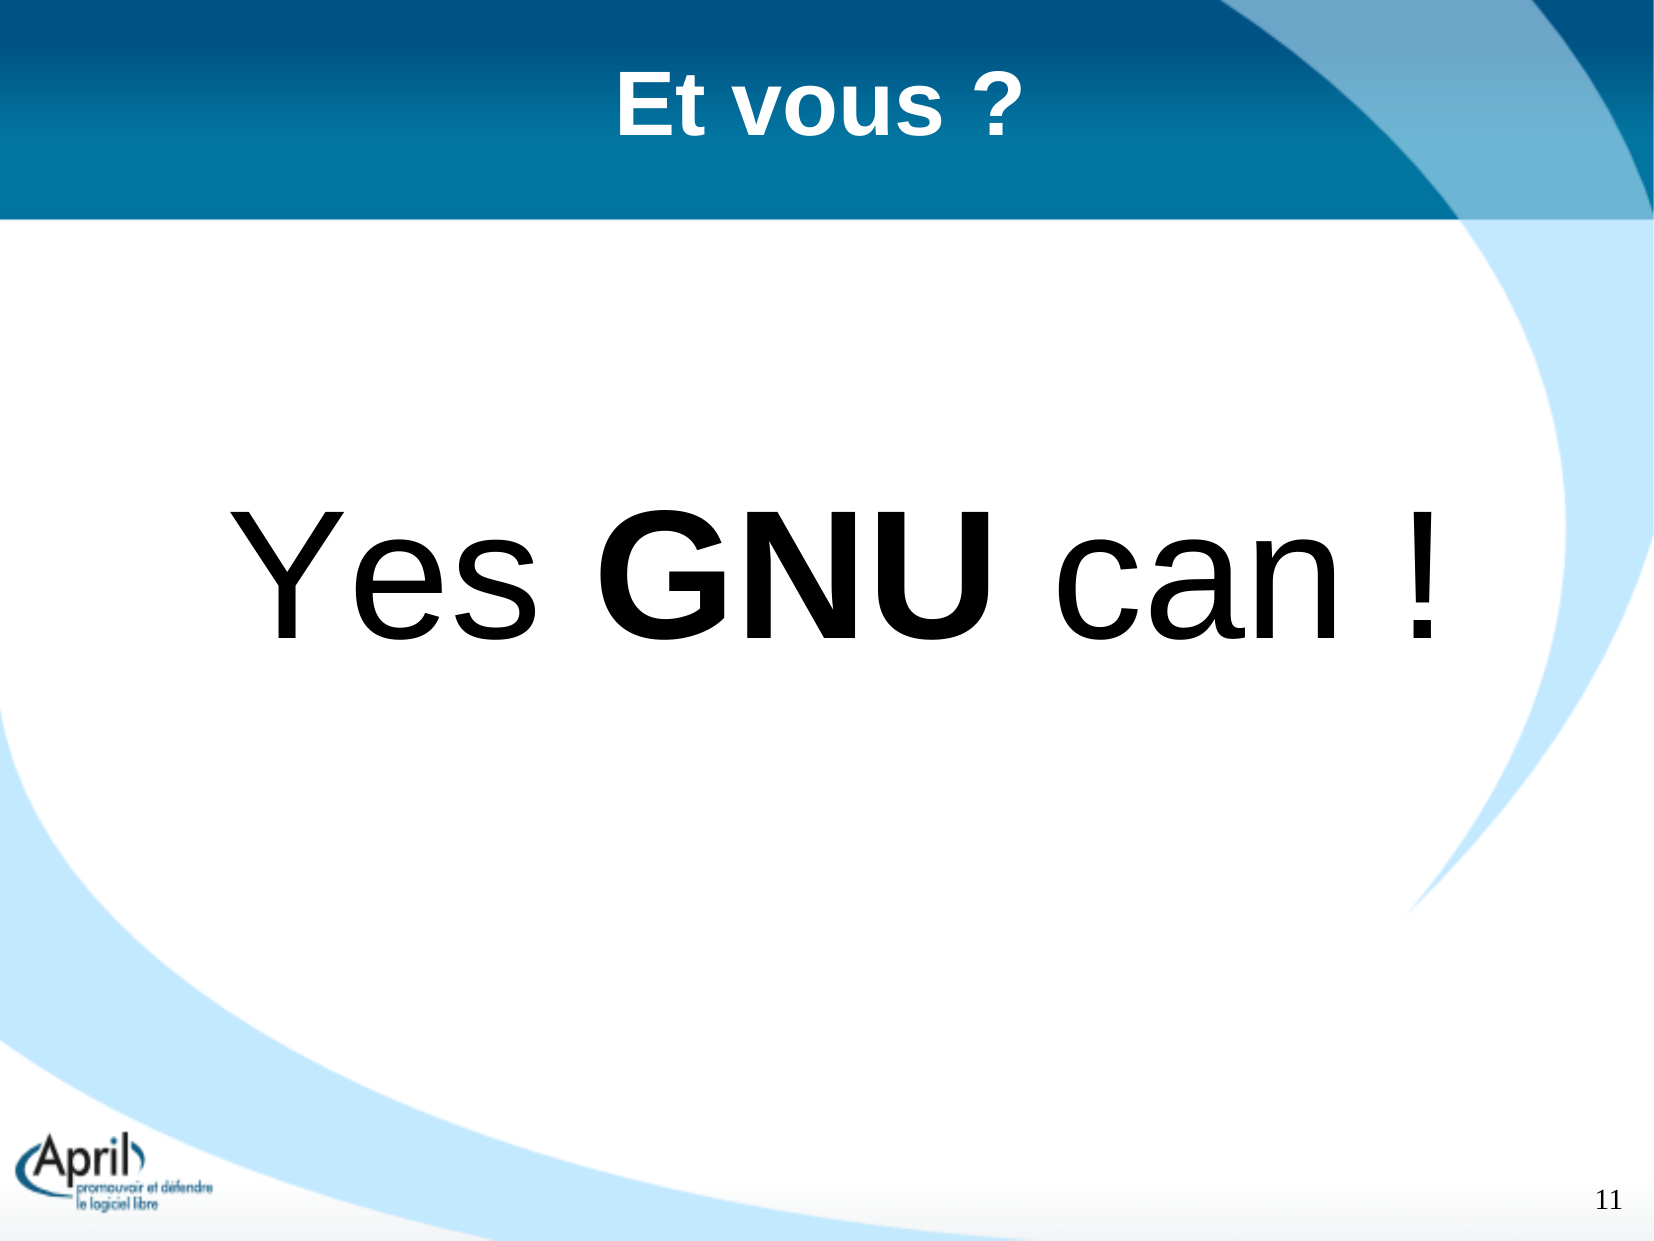

# Et vous ?
Yes GNU can !
11